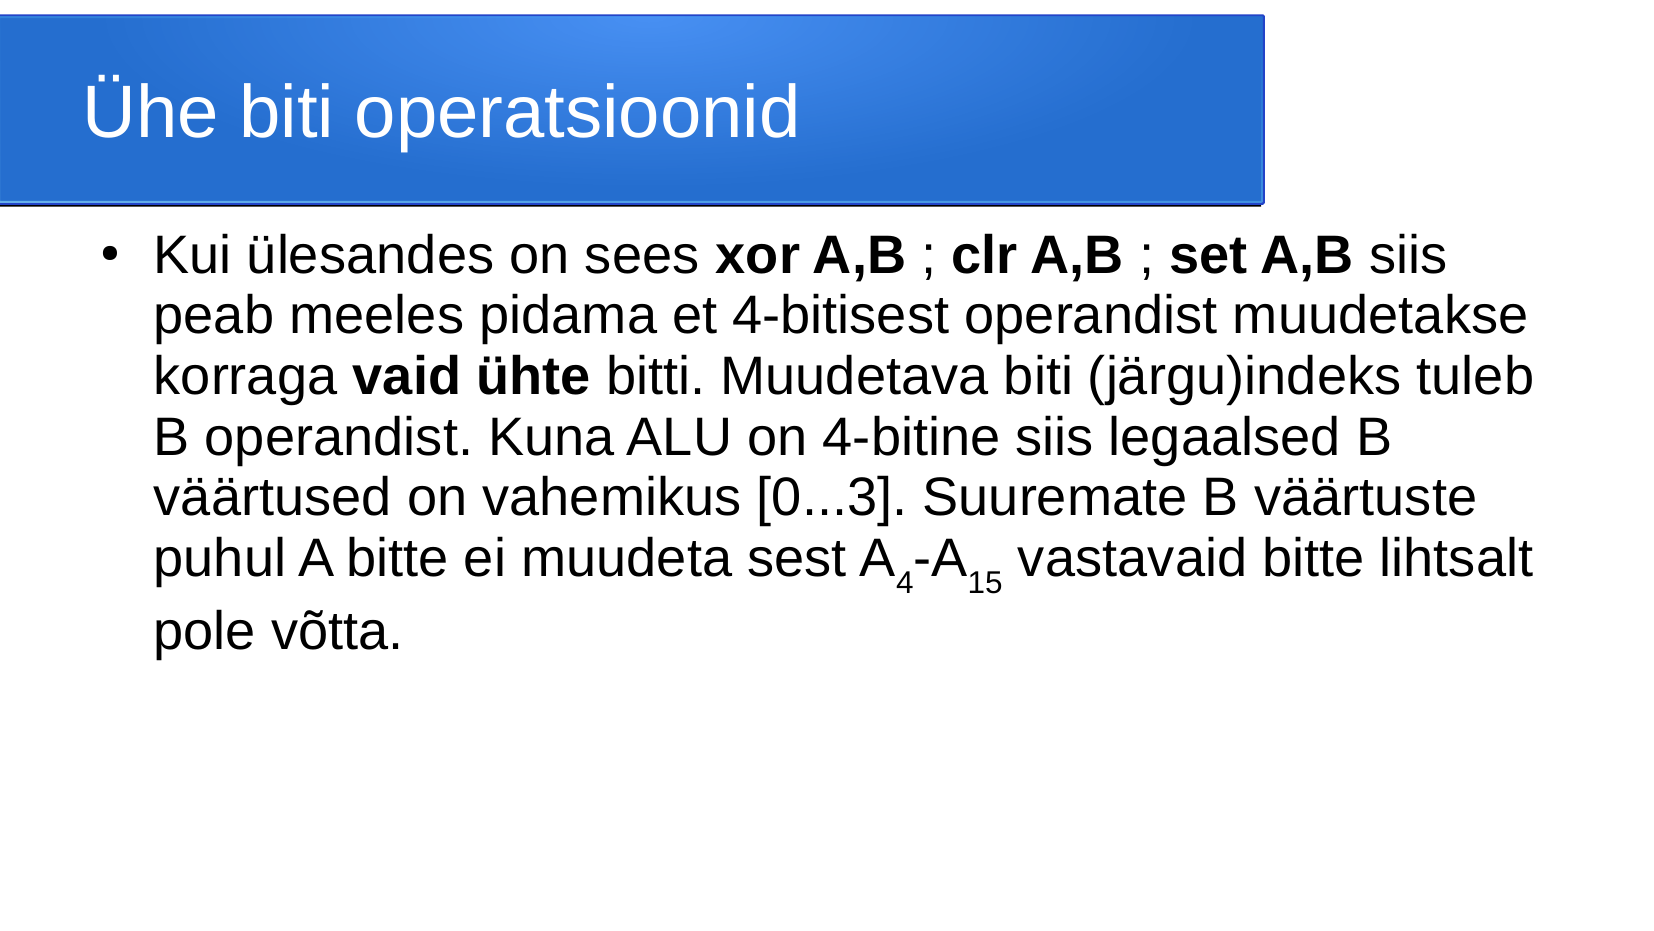

# Ühe biti operatsioonid
Kui ülesandes on sees xor A,B ; clr A,B ; set A,B siis peab meeles pidama et 4-bitisest operandist muudetakse korraga vaid ühte bitti. Muudetava biti (järgu)indeks tuleb B operandist. Kuna ALU on 4-bitine siis legaalsed B väärtused on vahemikus [0...3]. Suuremate B väärtuste puhul A bitte ei muudeta sest A4-A15 vastavaid bitte lihtsalt pole võtta.